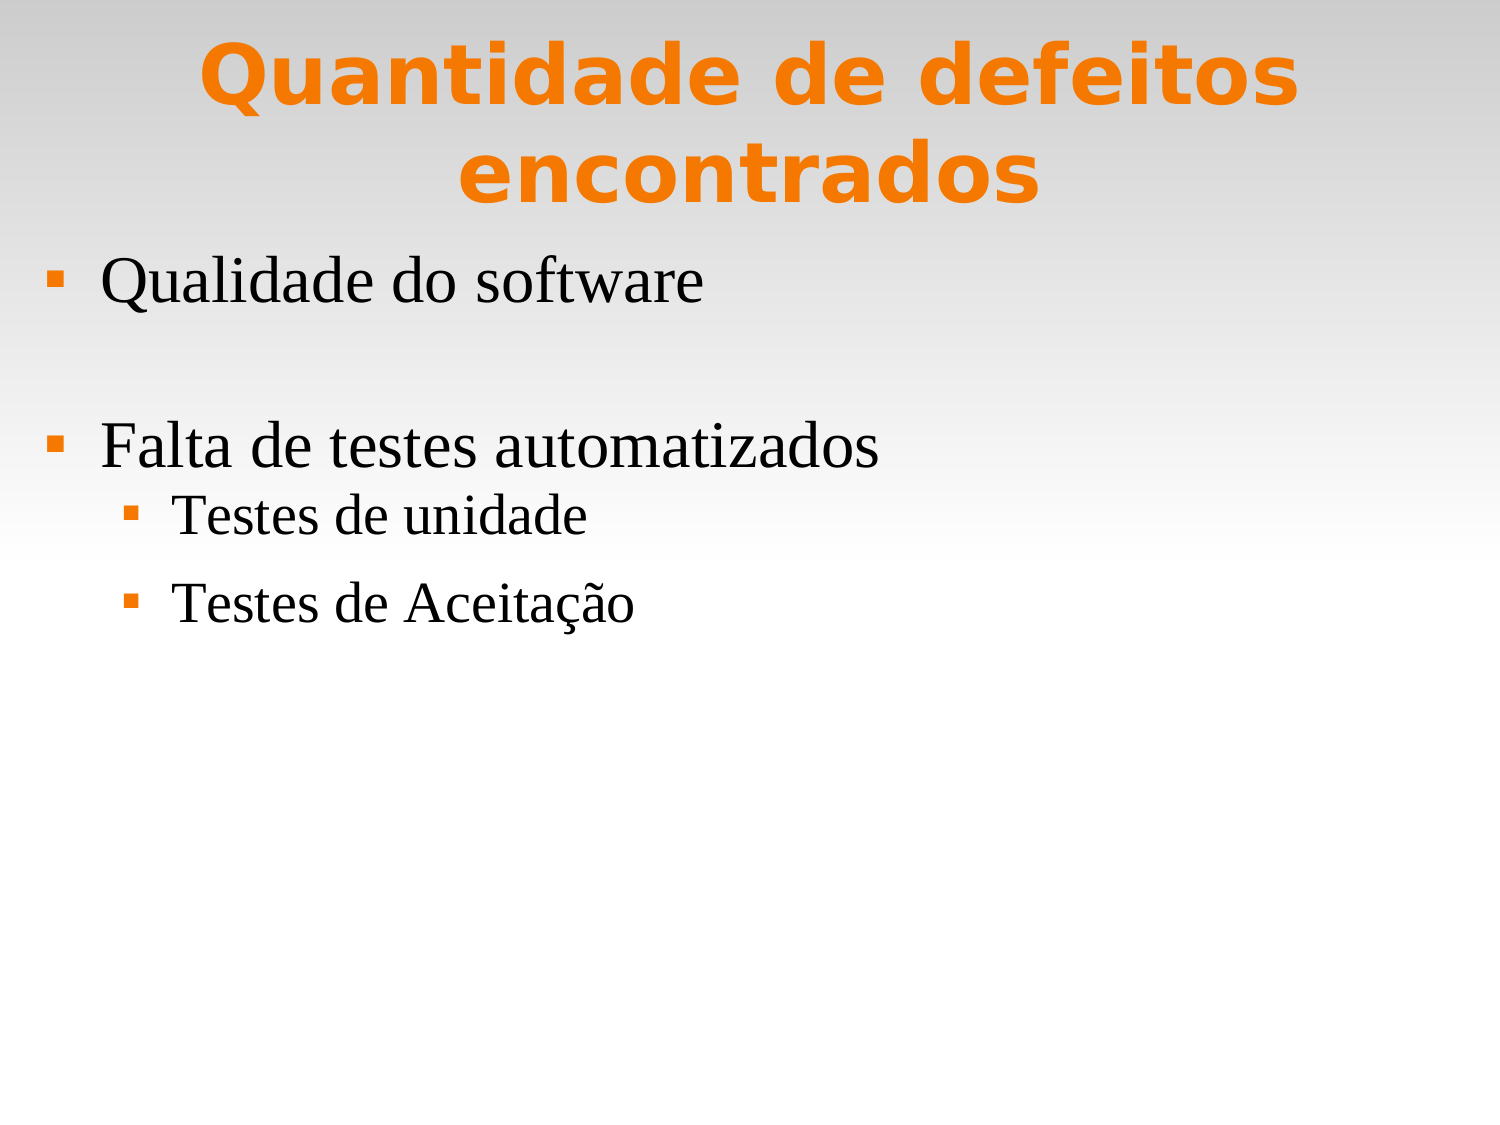

# Quantidade de defeitos encontrados
Qualidade do software
Falta de testes automatizados
Testes de unidade
Testes de Aceitação